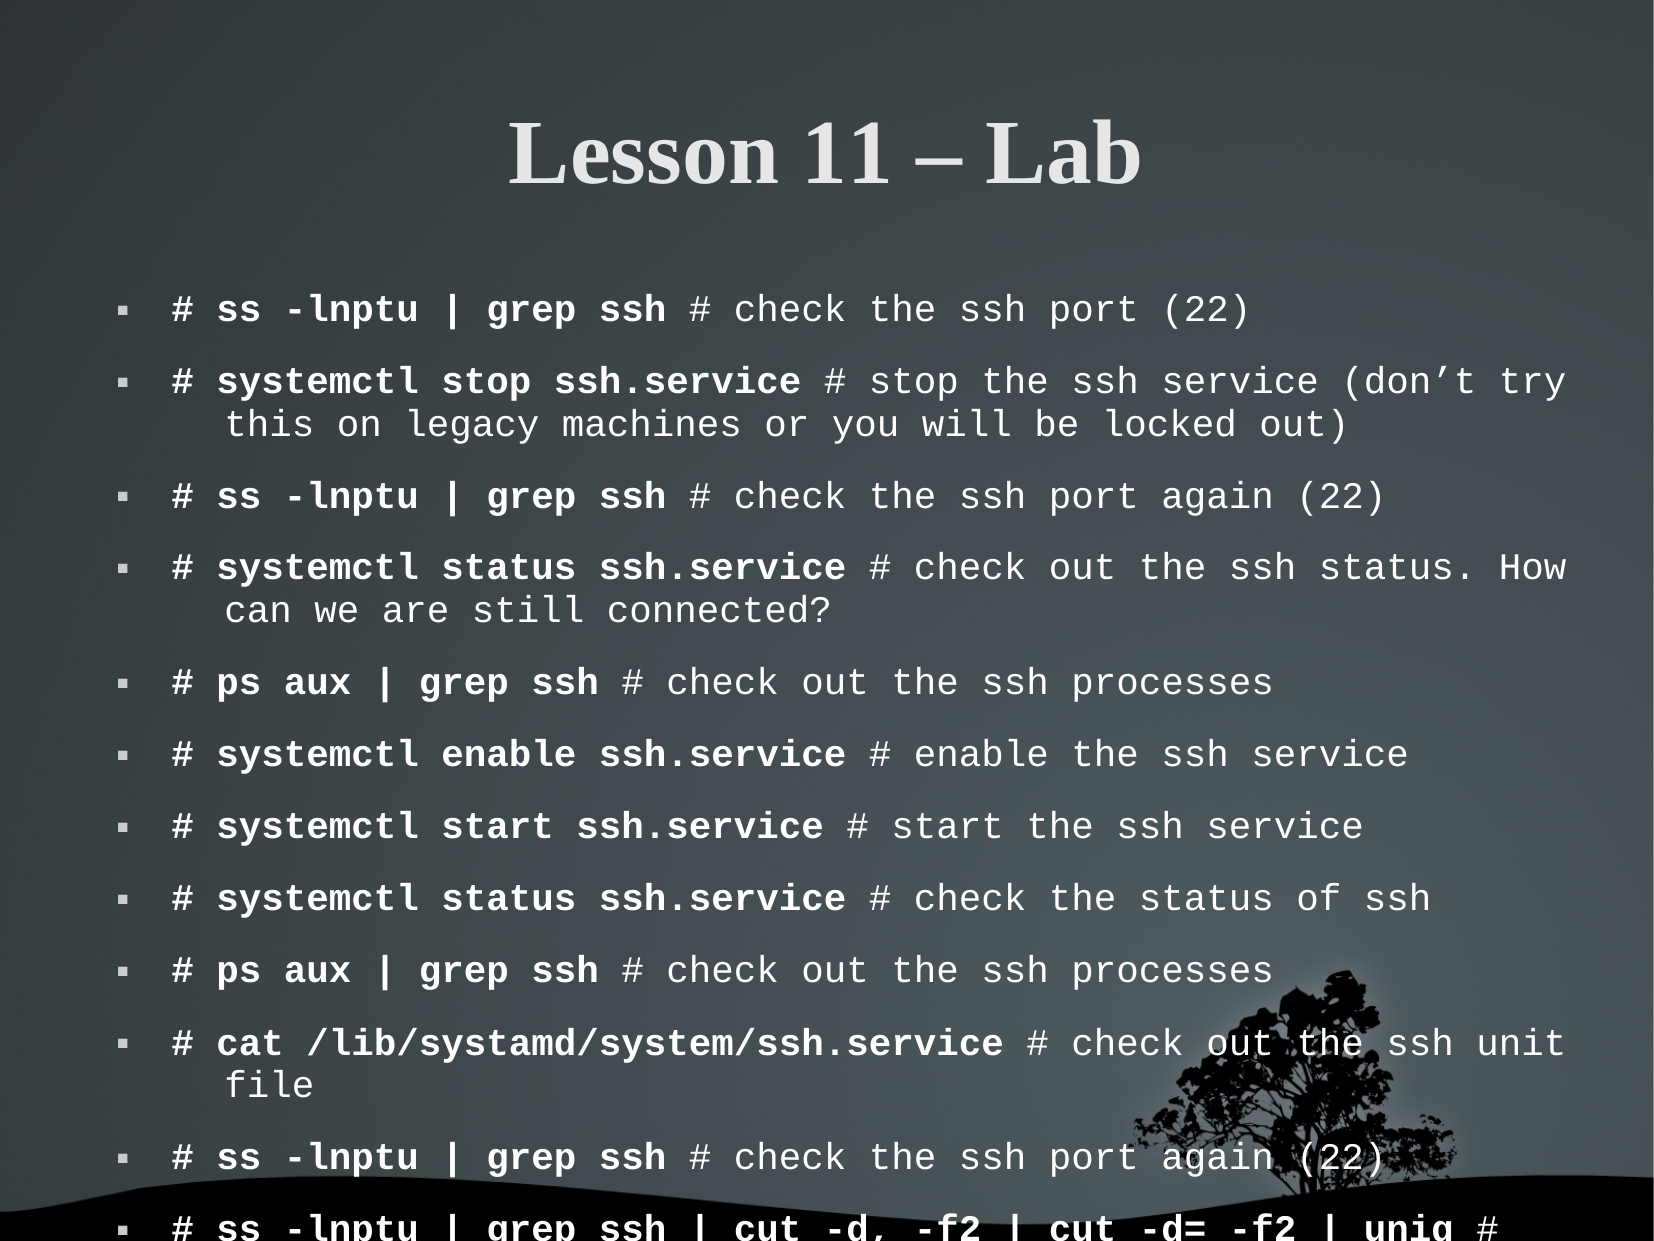

# Lesson 11 – Lab
# ss -lnptu | grep ssh # check the ssh port (22)
# systemctl stop ssh.service # stop the ssh service (don’t try this on legacy machines or you will be locked out)
# ss -lnptu | grep ssh # check the ssh port again (22)
# systemctl status ssh.service # check out the ssh status. How can we are still connected?
# ps aux | grep ssh # check out the ssh processes
# systemctl enable ssh.service # enable the ssh service
# systemctl start ssh.service # start the ssh service
# systemctl status ssh.service # check the status of ssh
# ps aux | grep ssh # check out the ssh processes
# cat /lib/systamd/system/ssh.service # check out the ssh unit file
# ss -lnptu | grep ssh # check the ssh port again (22)
# ss -lnptu | grep ssh | cut -d, -f2 | cut -d= -f2 | uniq # find the pid of the ssh process